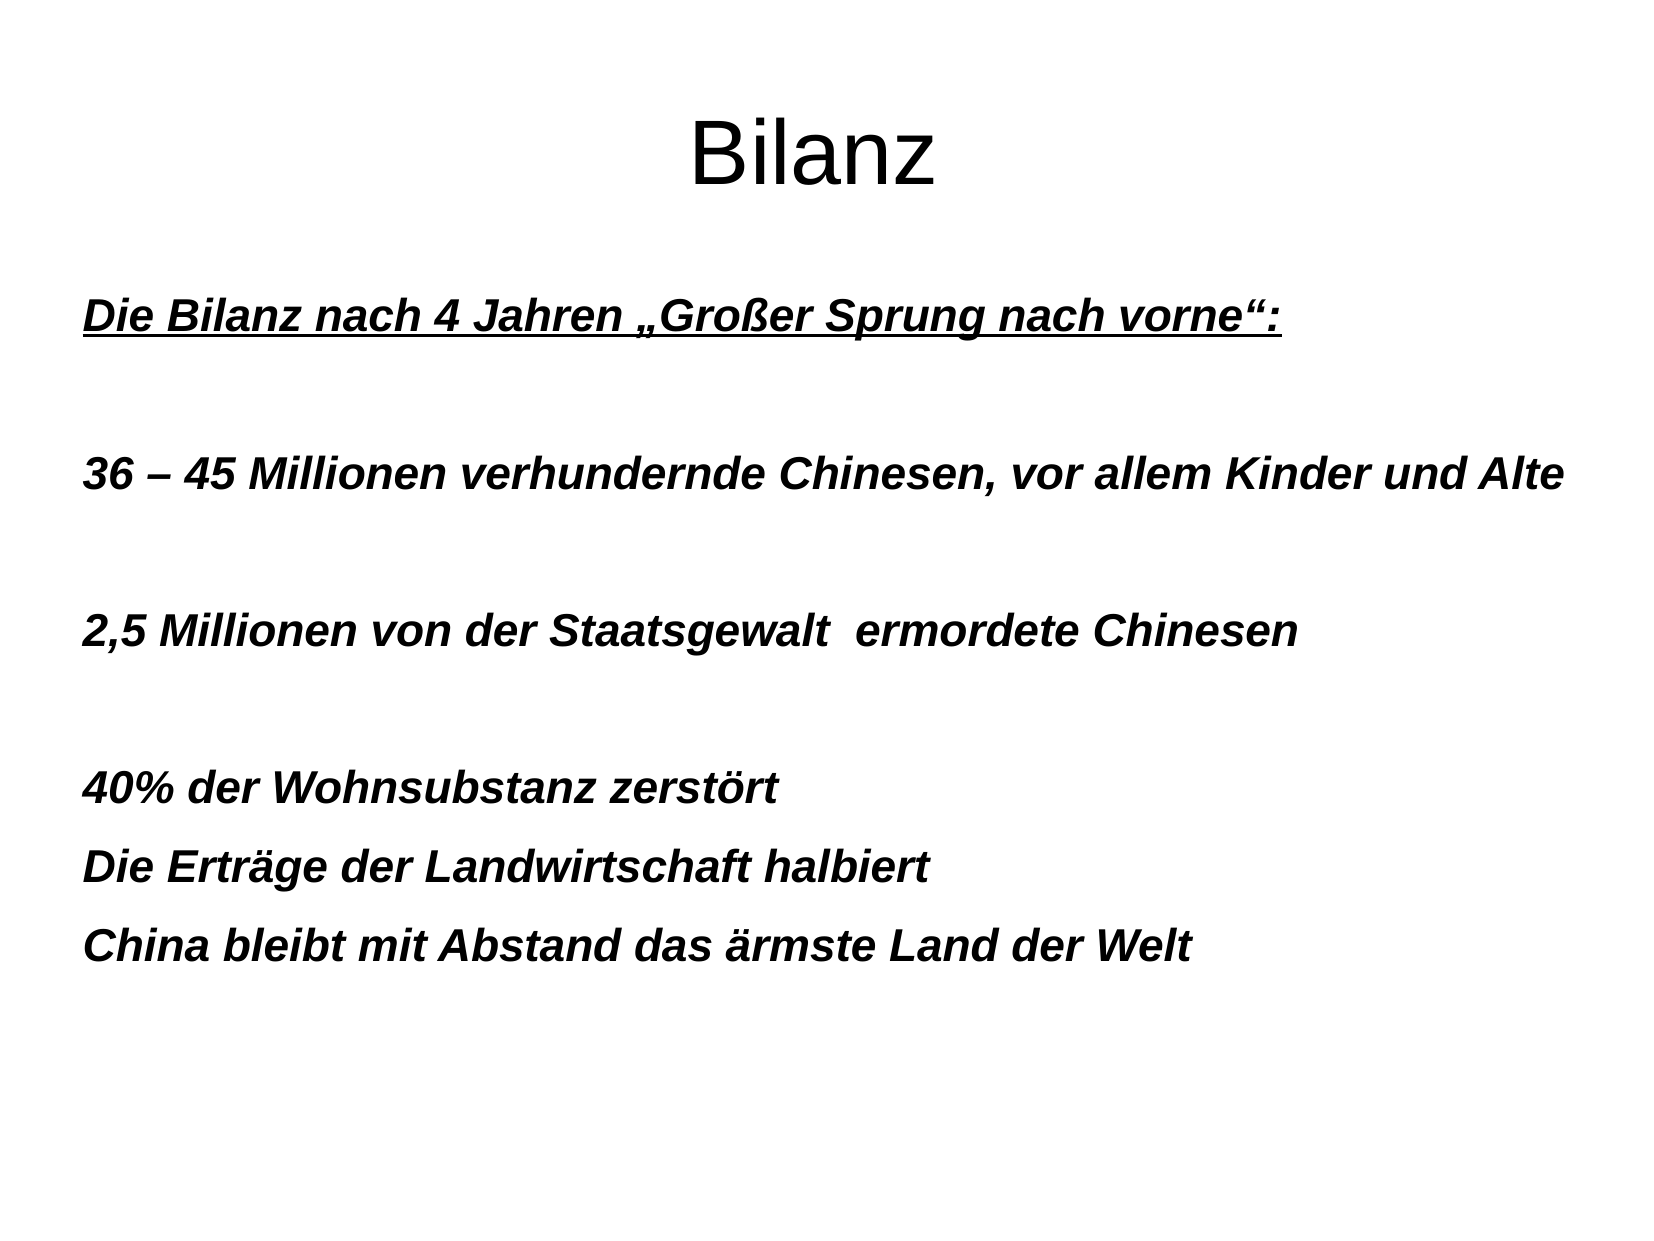

# Bilanz
Die Bilanz nach 4 Jahren „Großer Sprung nach vorne“:
36 – 45 Millionen verhundernde Chinesen, vor allem Kinder und Alte
2,5 Millionen von der Staatsgewalt ermordete Chinesen
40% der Wohnsubstanz zerstört
Die Erträge der Landwirtschaft halbiert
China bleibt mit Abstand das ärmste Land der Welt